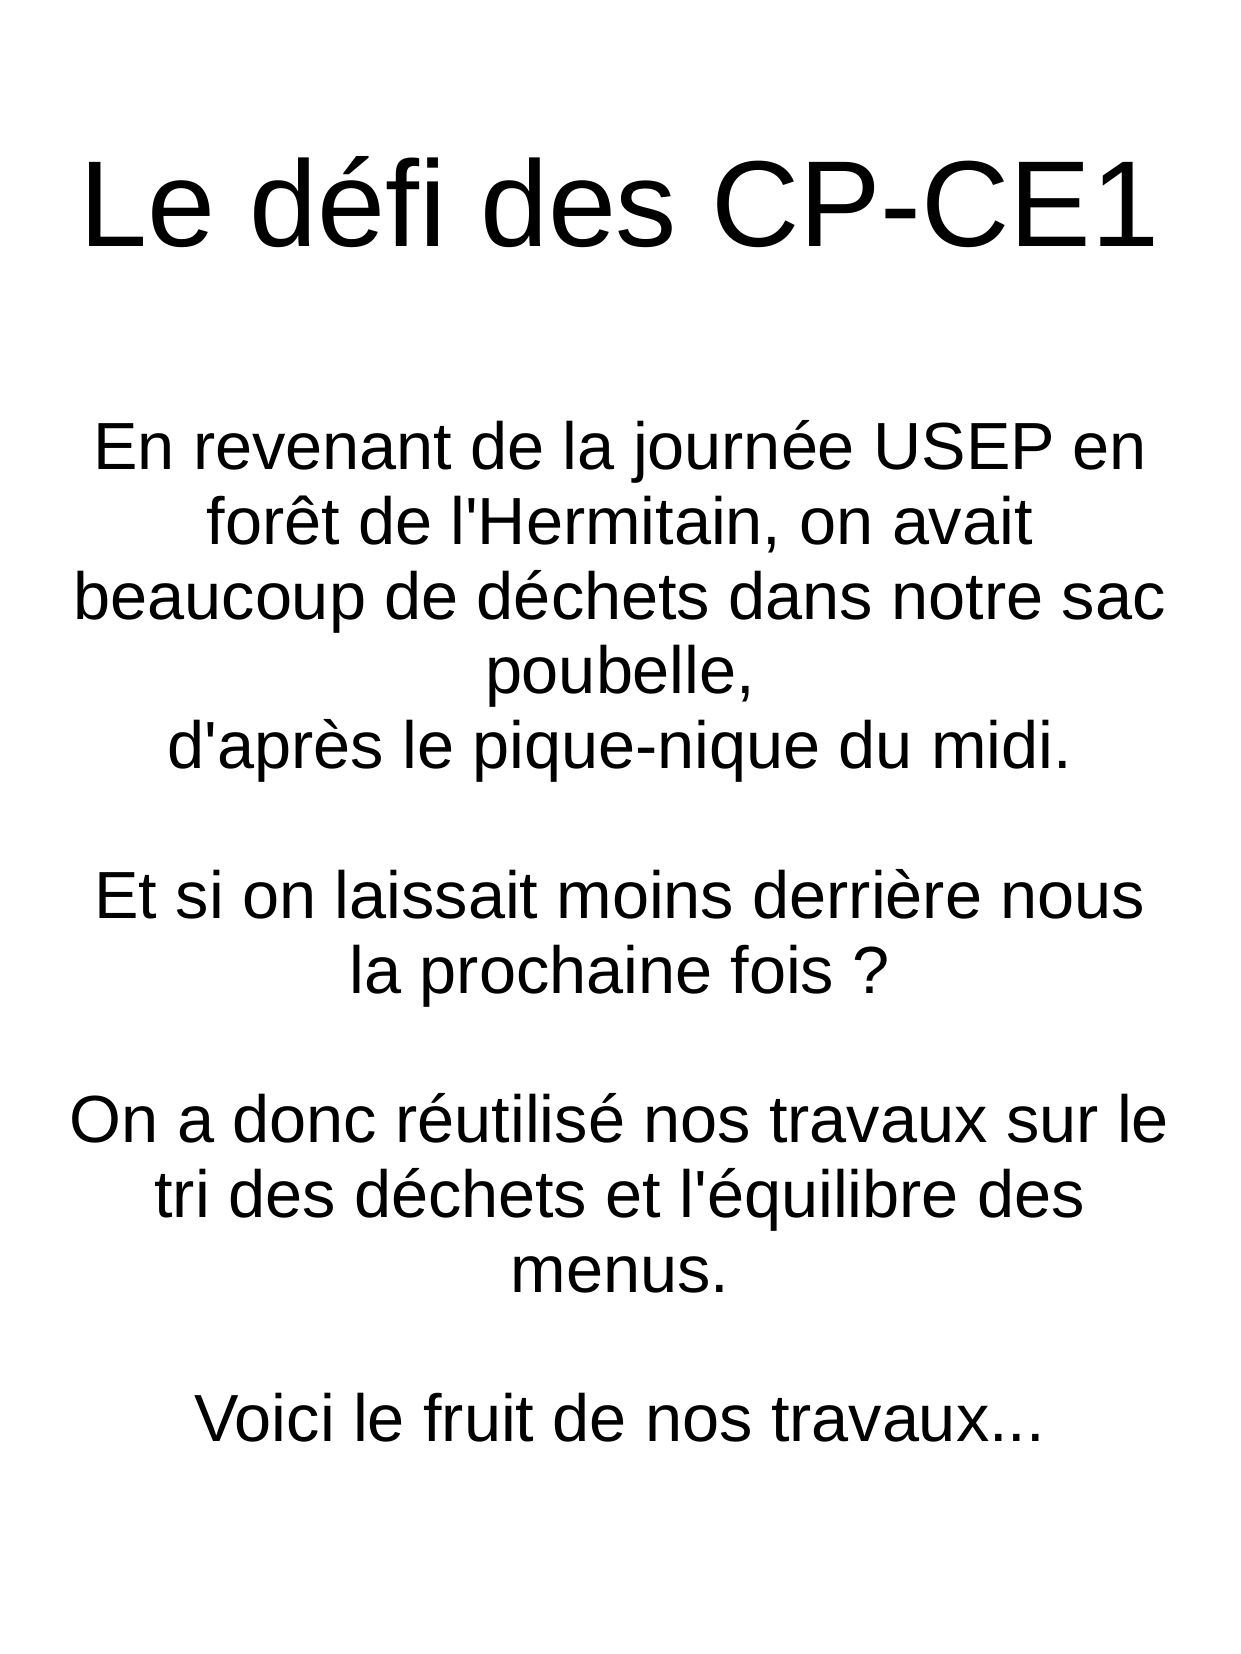

# Le défi des CP-CE1
En revenant de la journée USEP en forêt de l'Hermitain, on avait beaucoup de déchets dans notre sac poubelle,
d'après le pique-nique du midi.
Et si on laissait moins derrière nous la prochaine fois ?
On a donc réutilisé nos travaux sur le tri des déchets et l'équilibre des menus.
Voici le fruit de nos travaux...